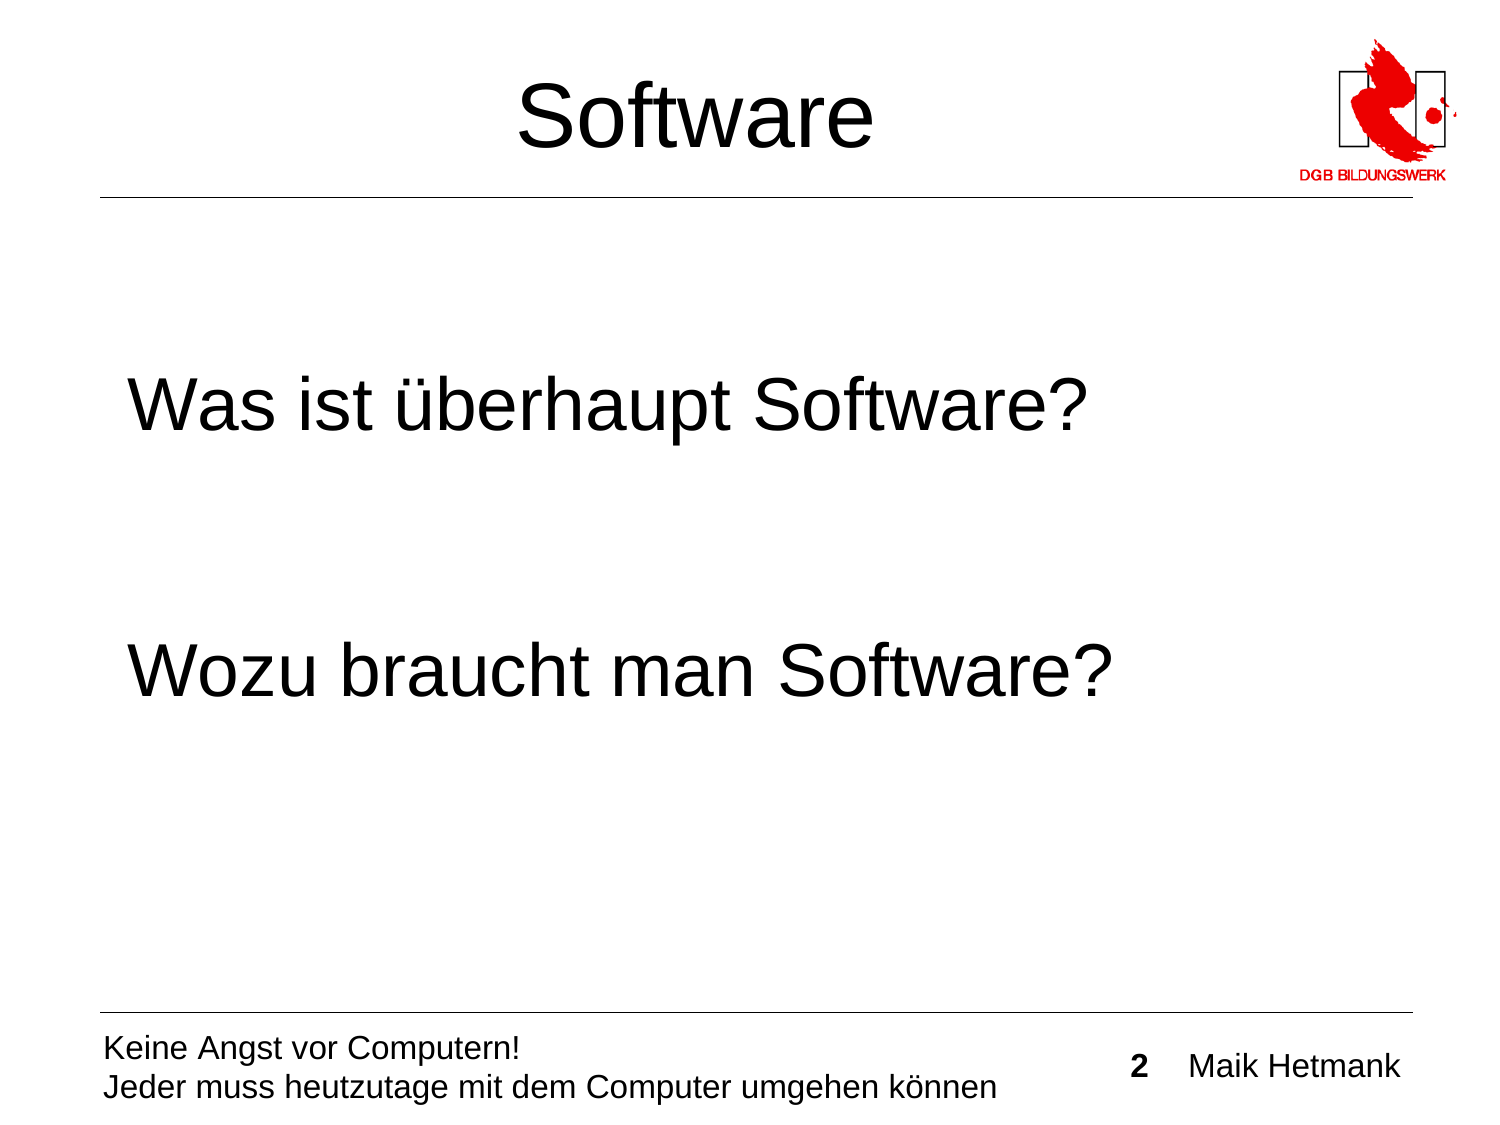

# Software
Was ist überhaupt Software?
Wozu braucht man Software?